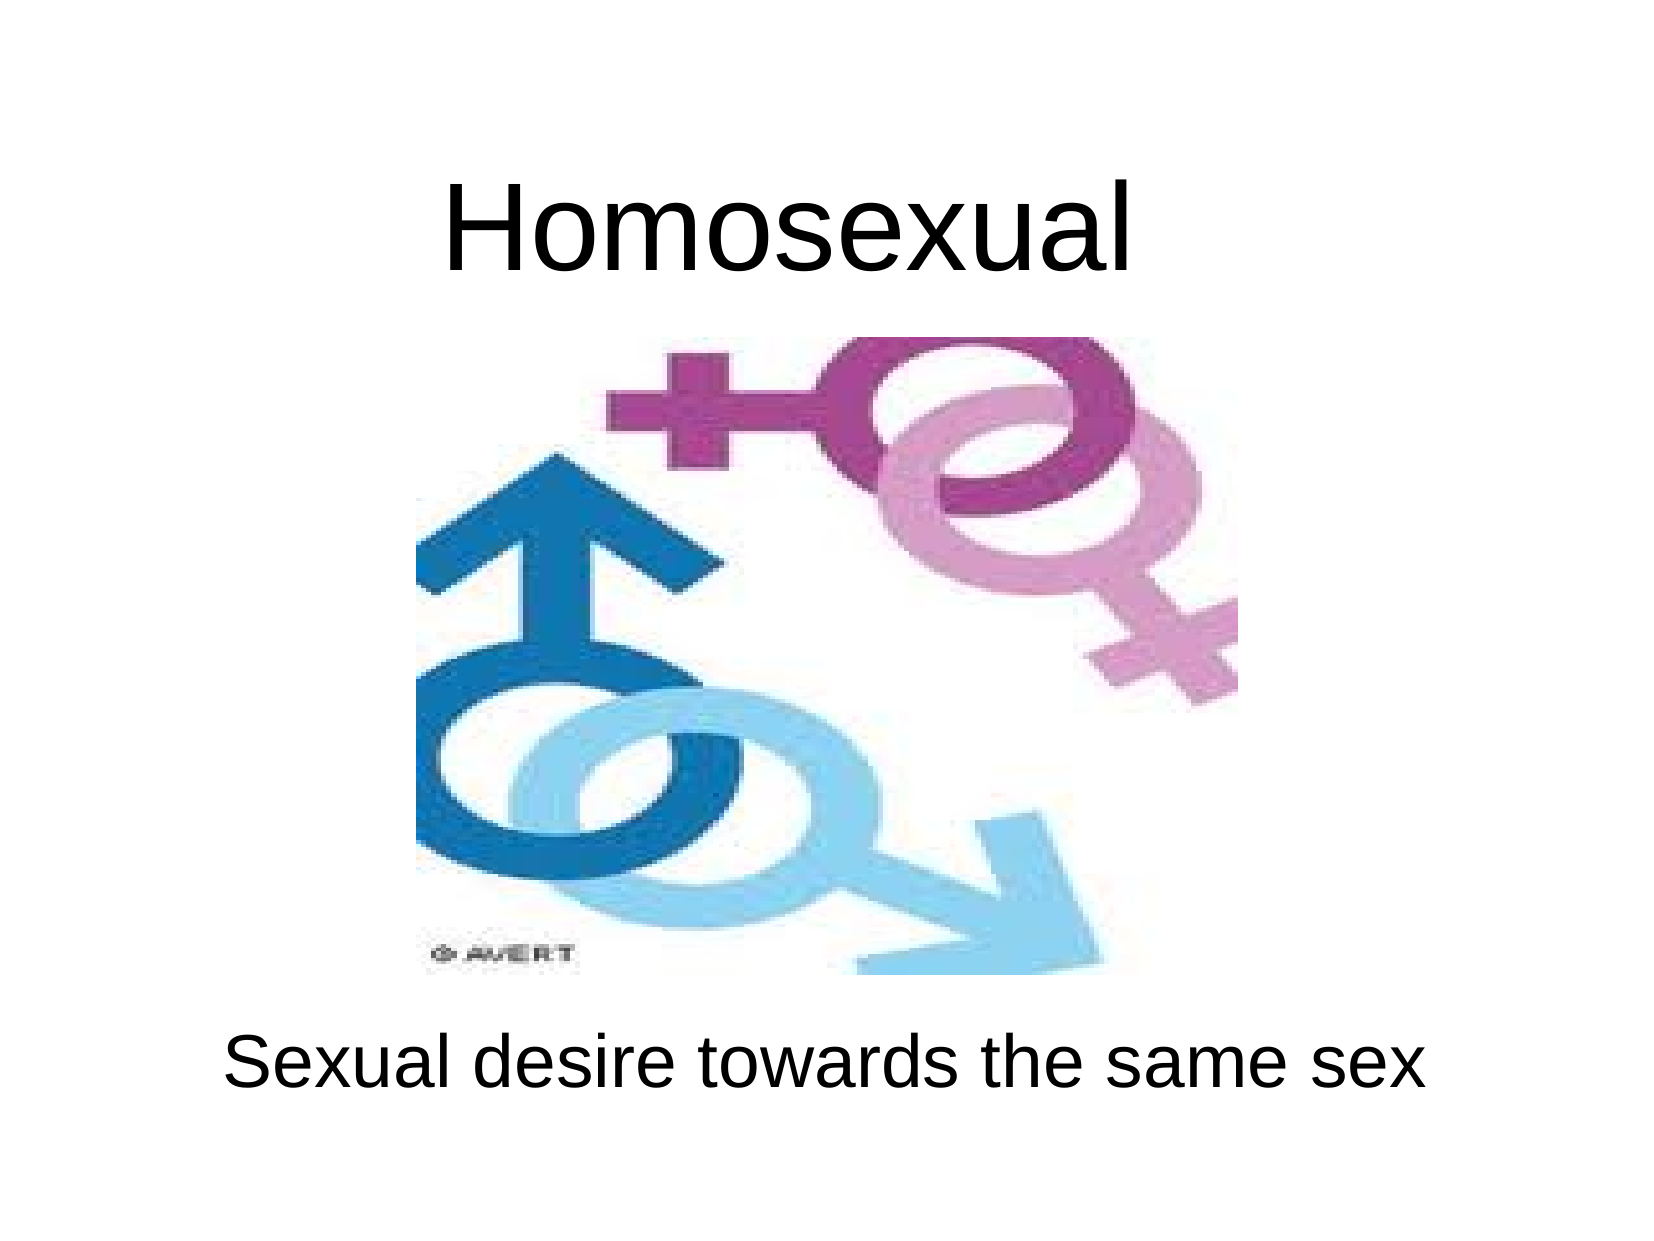

Homosexual
Sexual desire towards the same sex